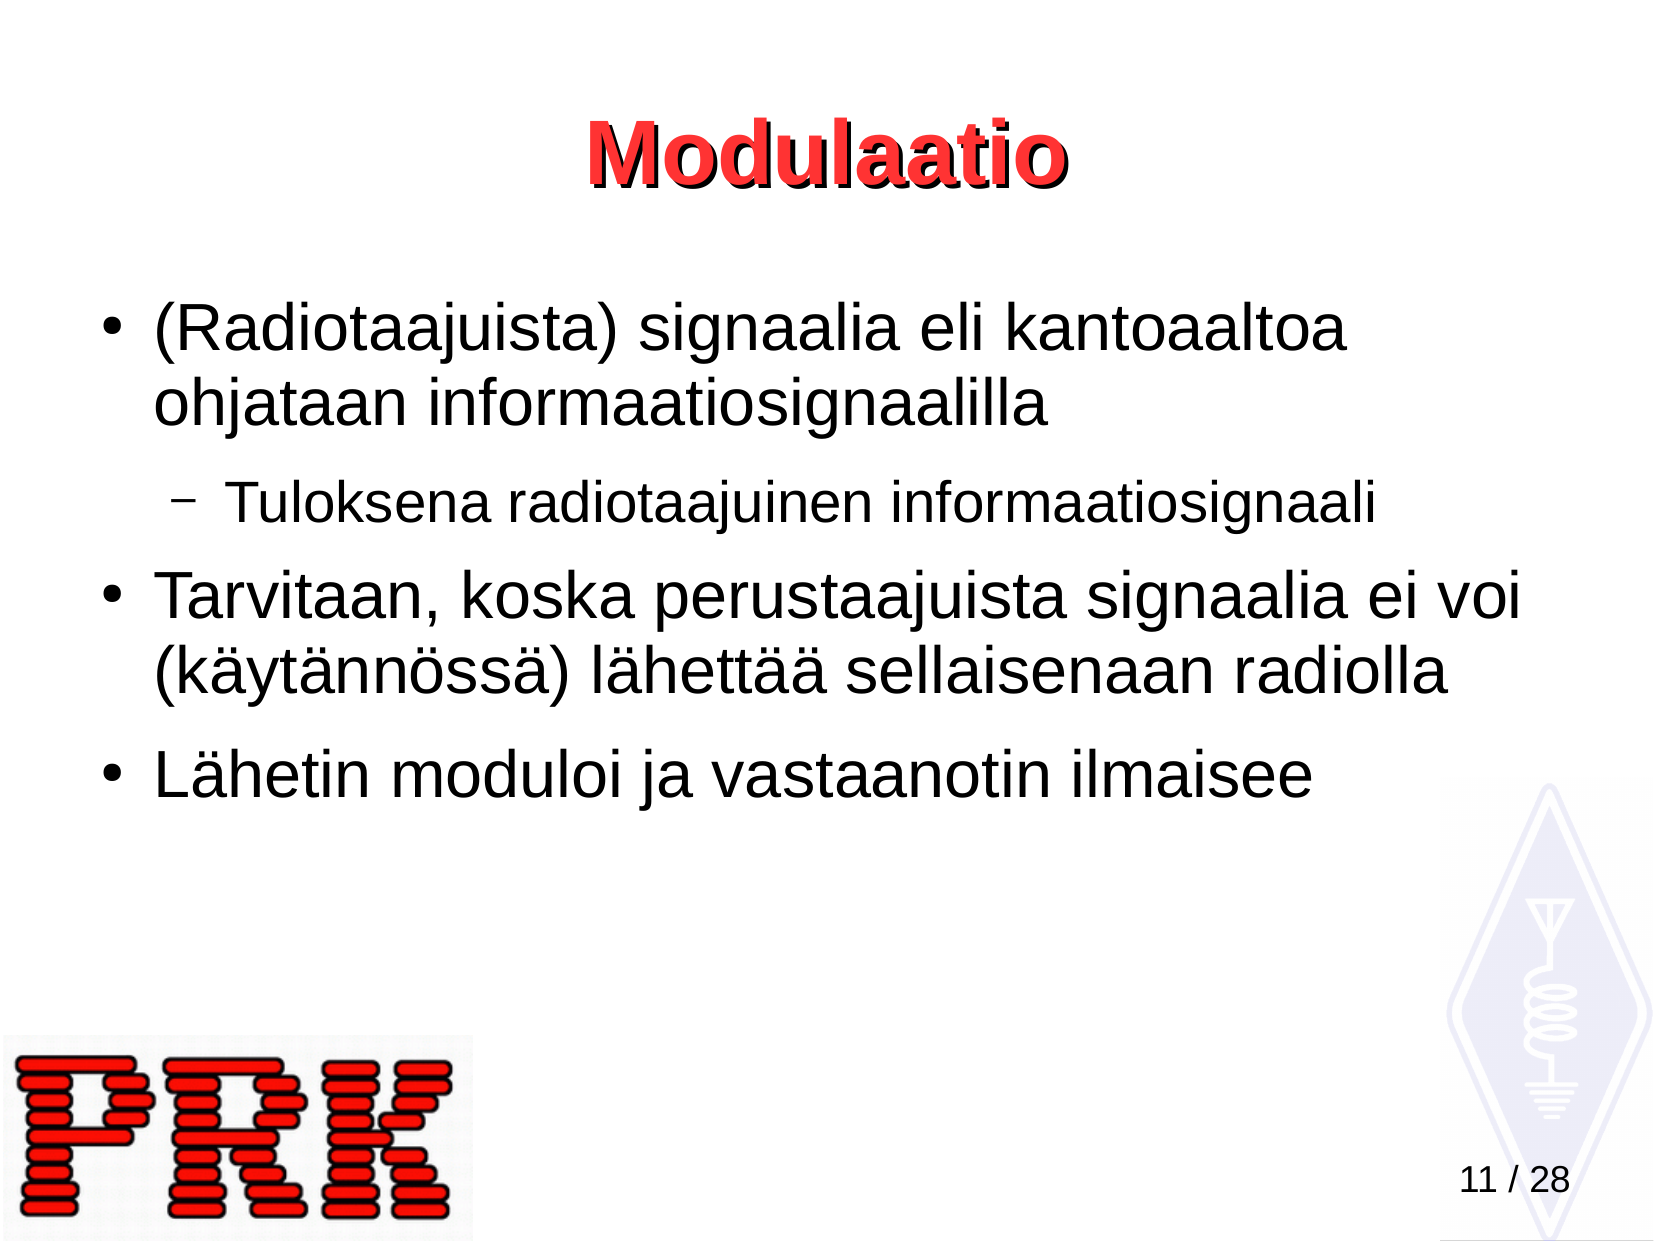

# Modulaatio
(Radiotaajuista) signaalia eli kantoaaltoa ohjataan informaatiosignaalilla
Tuloksena radiotaajuinen informaatiosignaali
Tarvitaan, koska perustaajuista signaalia ei voi (käytännössä) lähettää sellaisenaan radiolla
Lähetin moduloi ja vastaanotin ilmaisee
11